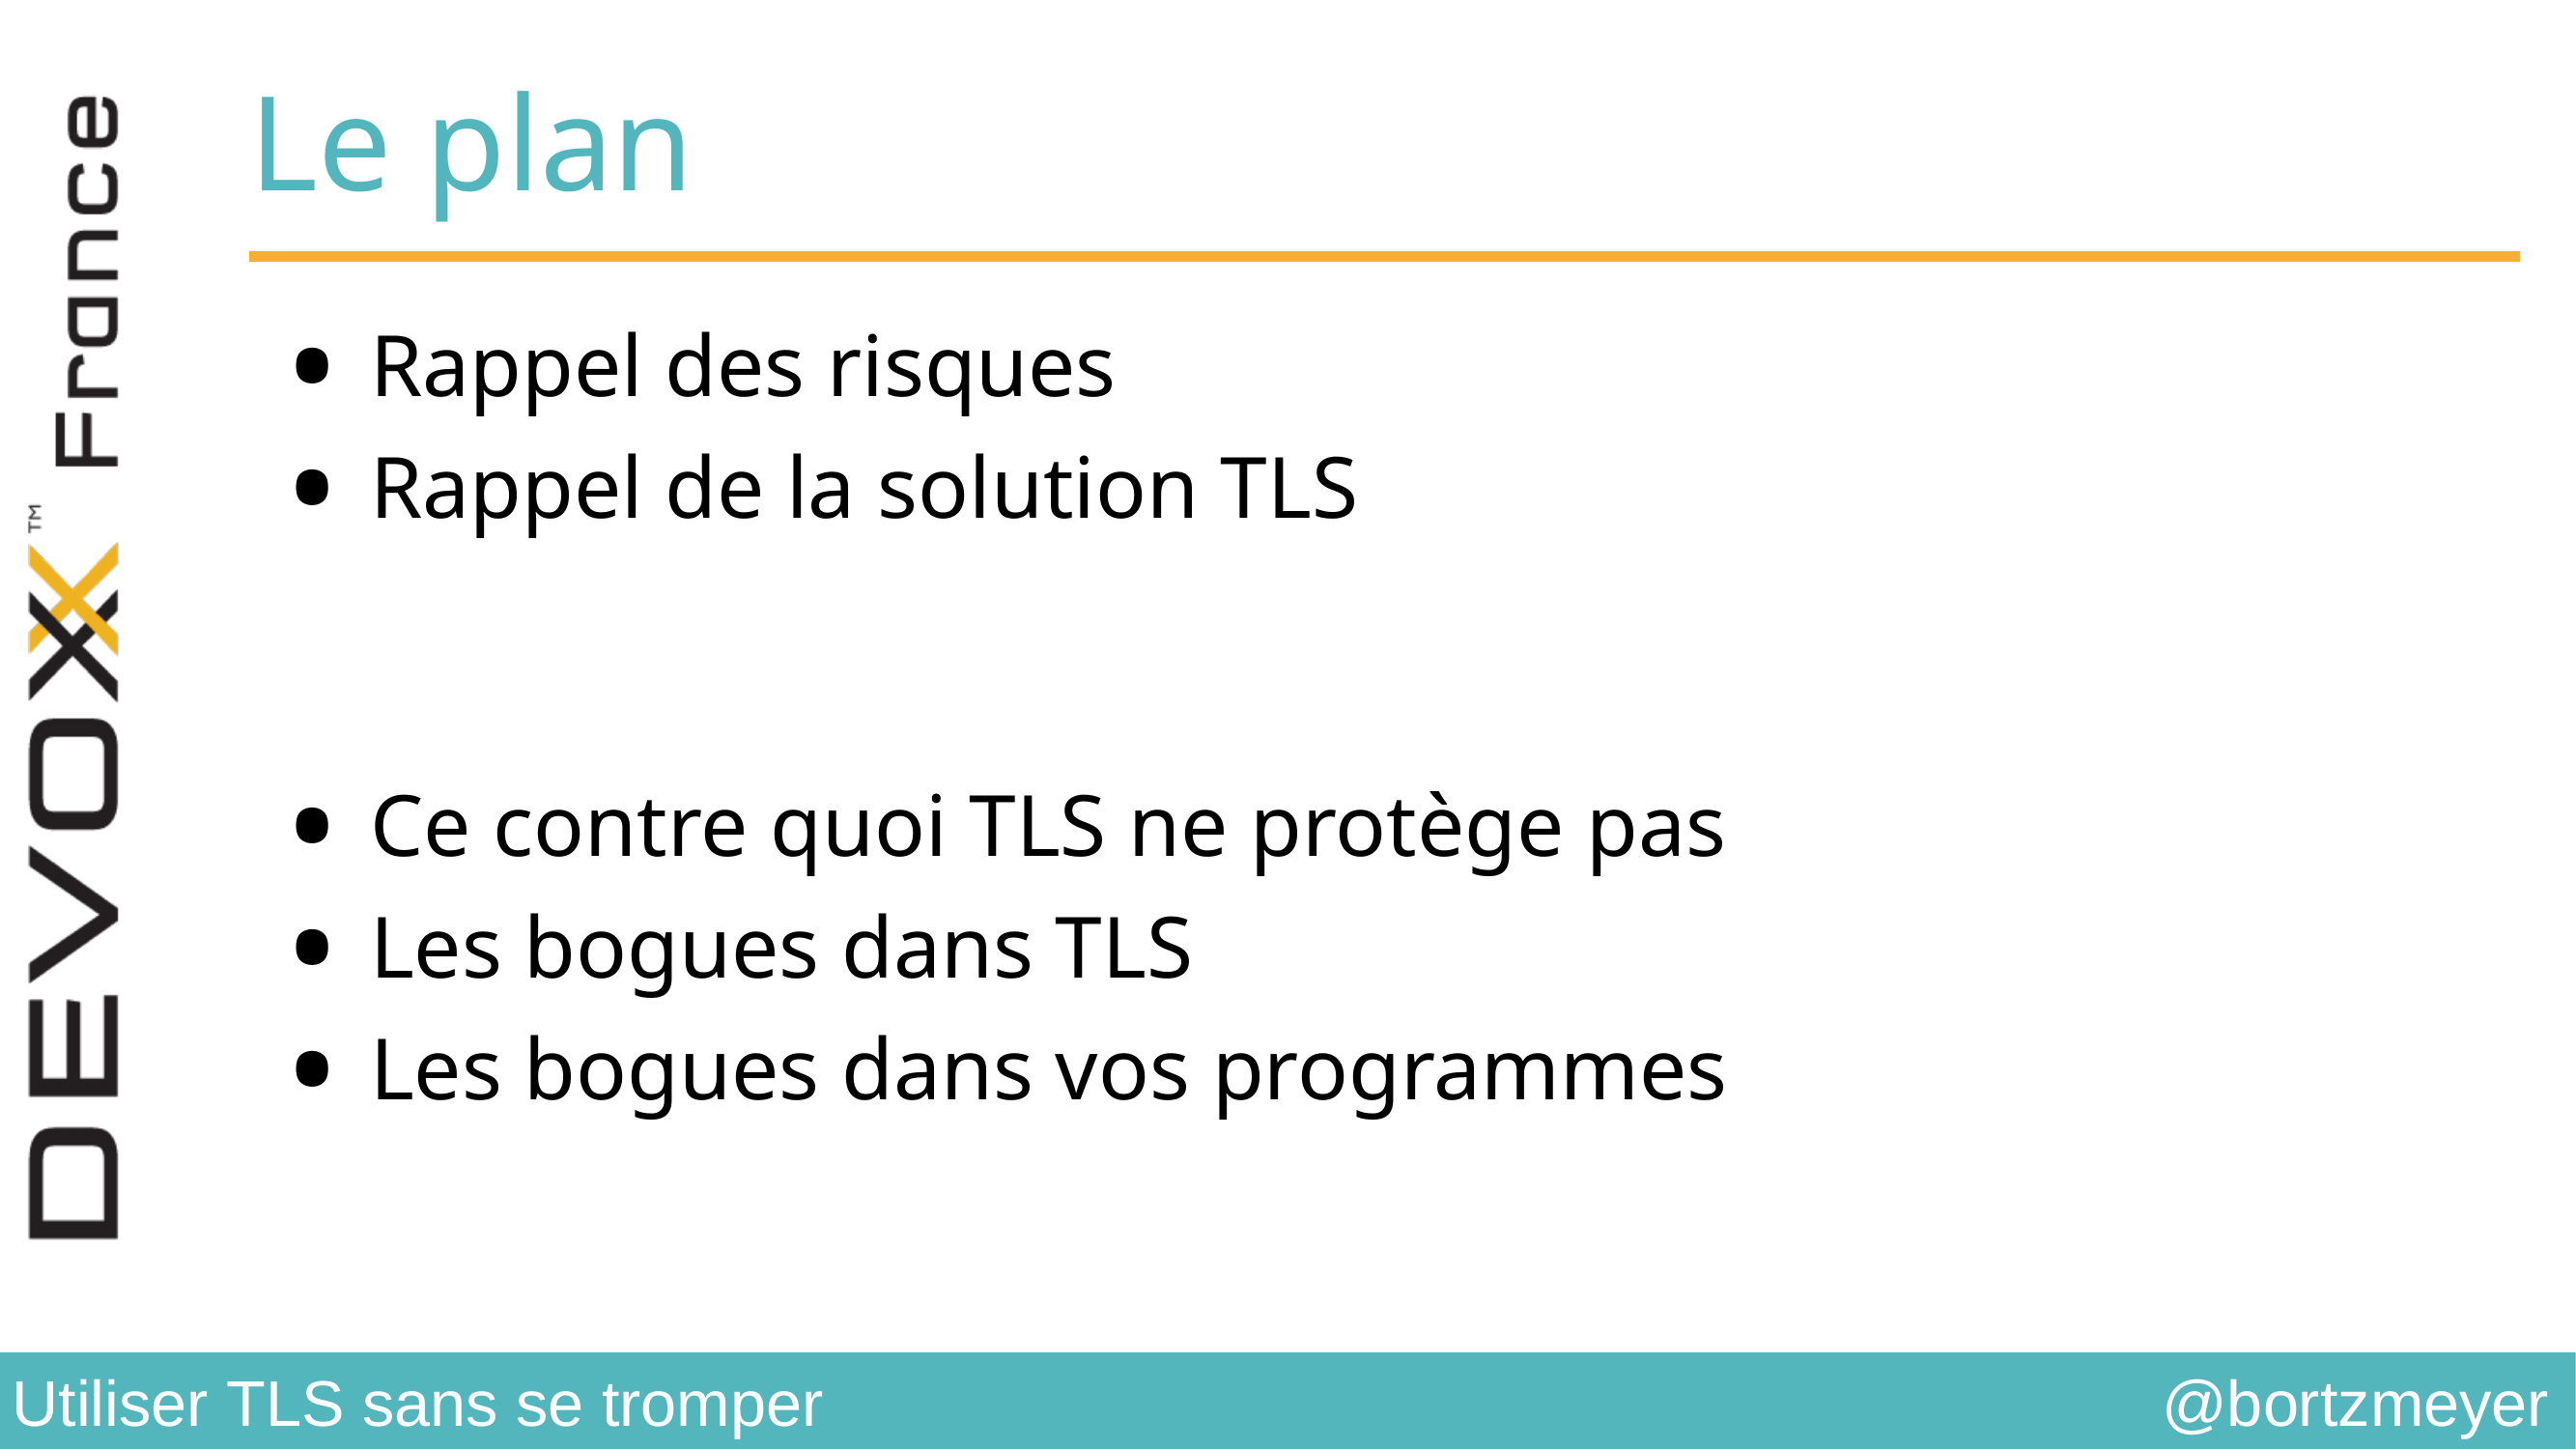

# Le plan
Rappel des risques
Rappel de la solution TLS
Ce contre quoi TLS ne protège pas
Les bogues dans TLS
Les bogues dans vos programmes